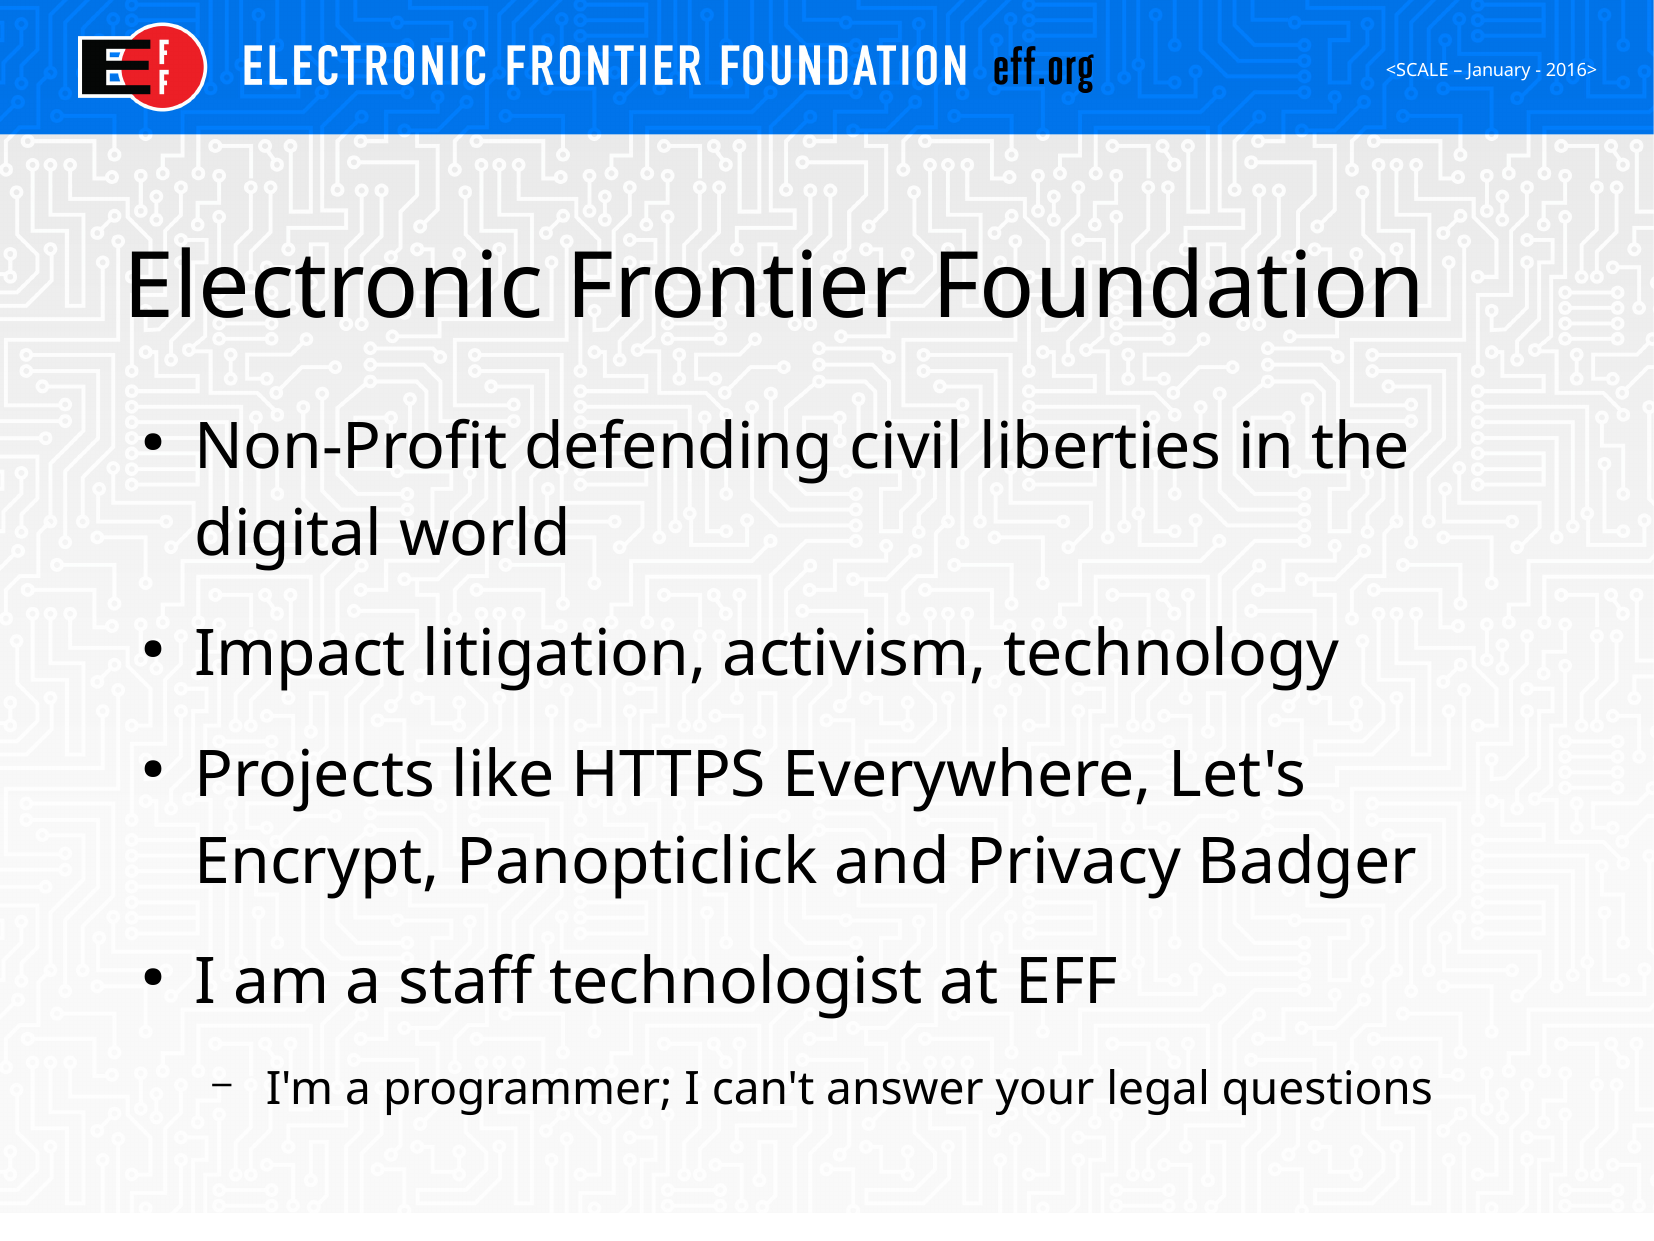

# Electronic Frontier Foundation
Non-Profit defending civil liberties in the digital world
Impact litigation, activism, technology
Projects like HTTPS Everywhere, Let's Encrypt, Panopticlick and Privacy Badger
I am a staff technologist at EFF
I'm a programmer; I can't answer your legal questions